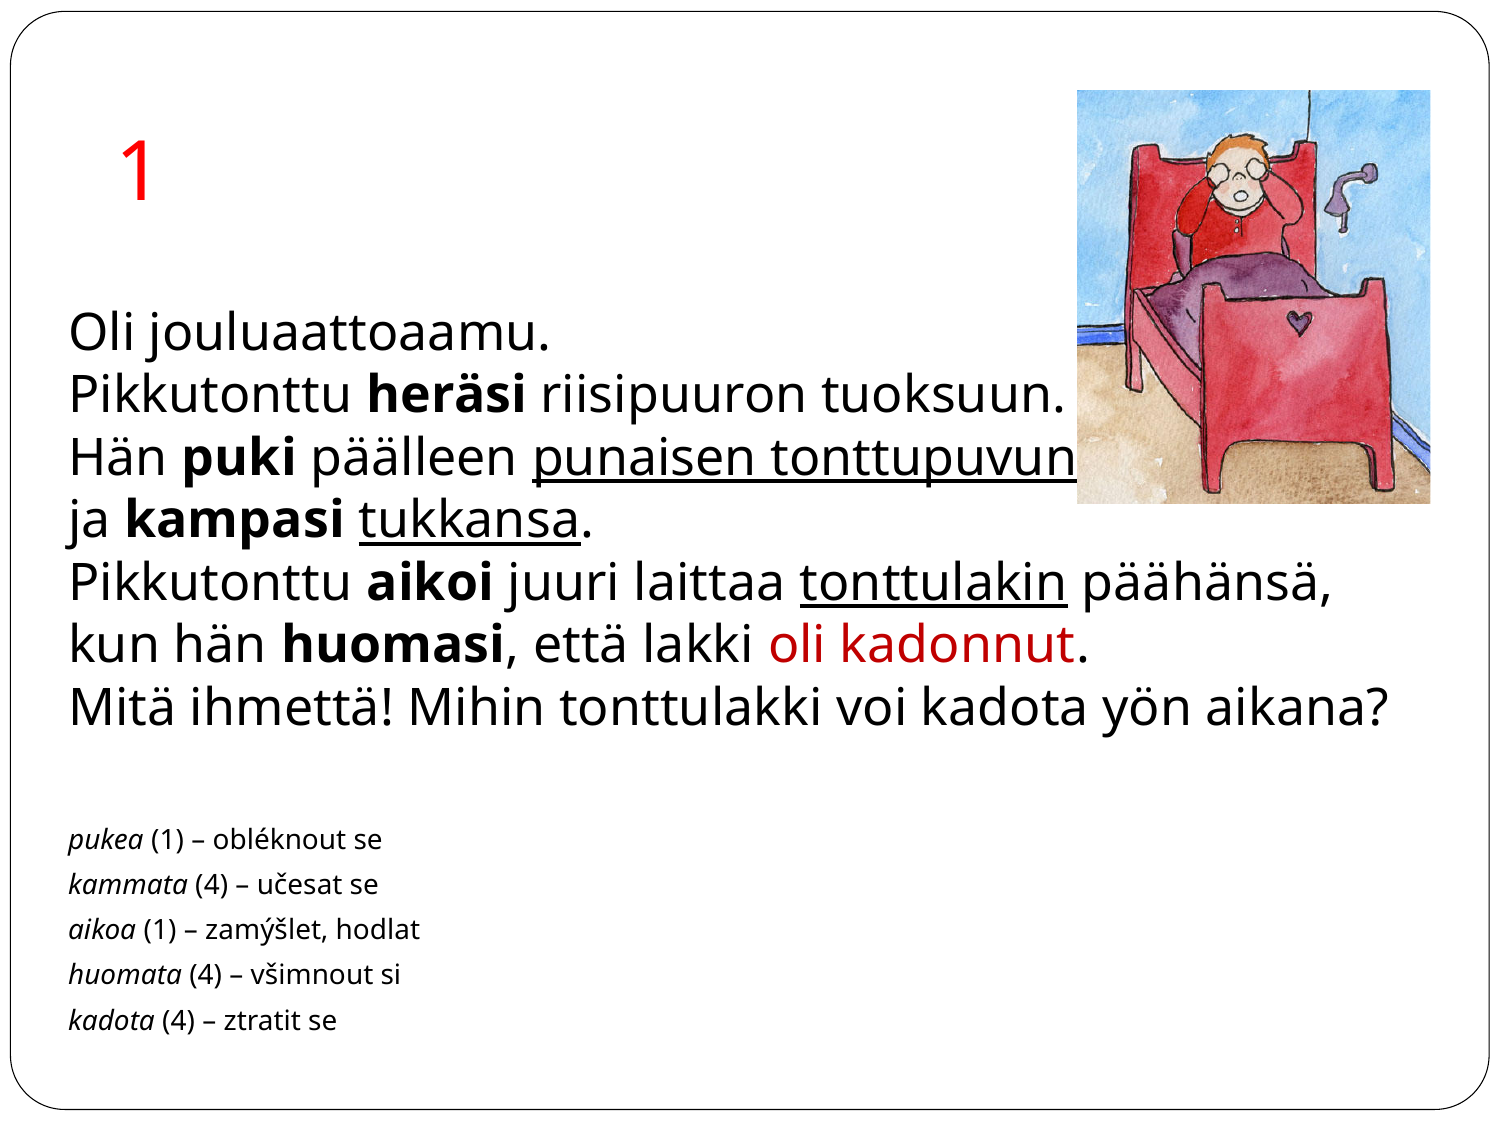

# 1
Oli jouluaattoaamu.
Pikkutonttu heräsi riisipuuron tuoksuun.
Hän puki päälleen punaisen tonttupuvun
ja kampasi tukkansa.
Pikkutonttu aikoi juuri laittaa tonttulakin päähänsä,
kun hän huomasi, että lakki oli kadonnut.
Mitä ihmettä! Mihin tonttulakki voi kadota yön aikana?
pukea (1) – obléknout se
kammata (4) – učesat se
aikoa (1) – zamýšlet, hodlat
huomata (4) – všimnout si
kadota (4) – ztratit se